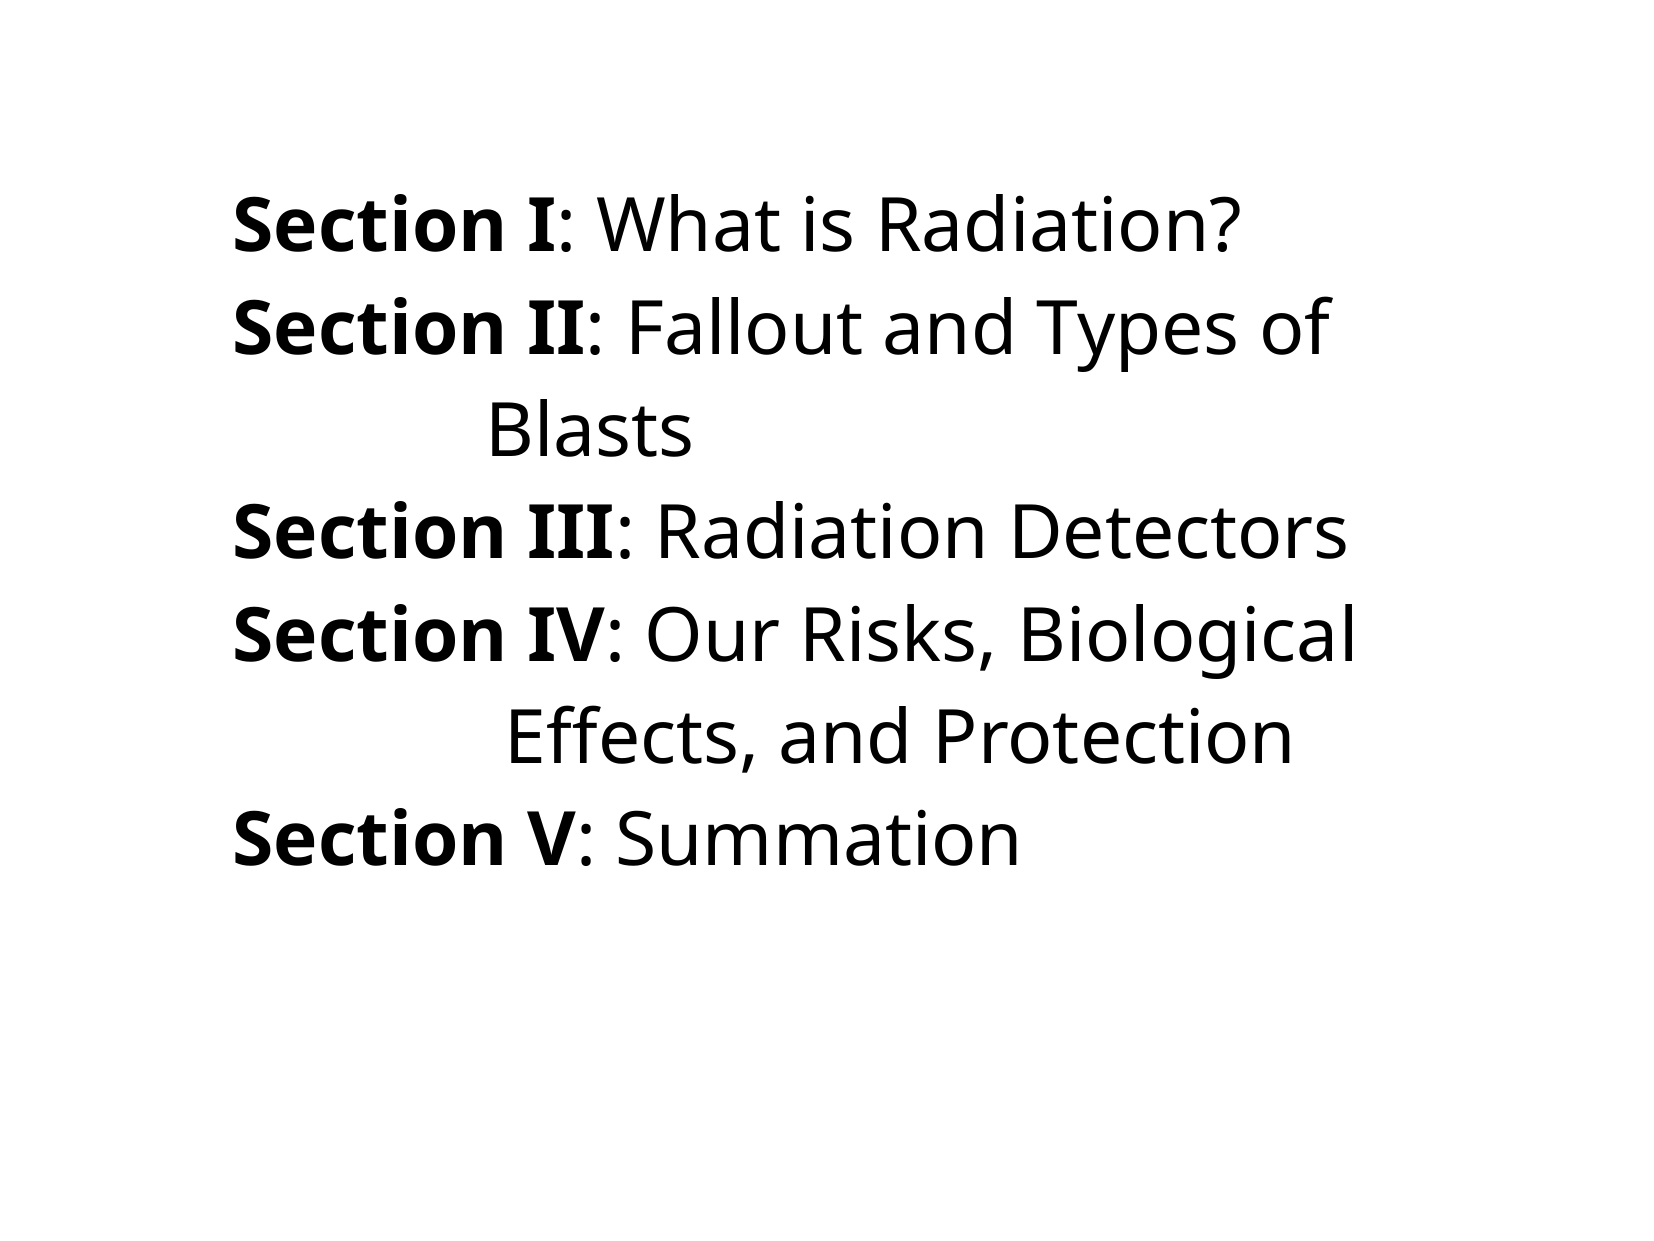

# Section I: What is Radiation?
Section II: Fallout and Types of Blasts
Section III: Radiation Detectors
Section IV: Our Risks, Biological Effects, and Protection
Section V: Summation